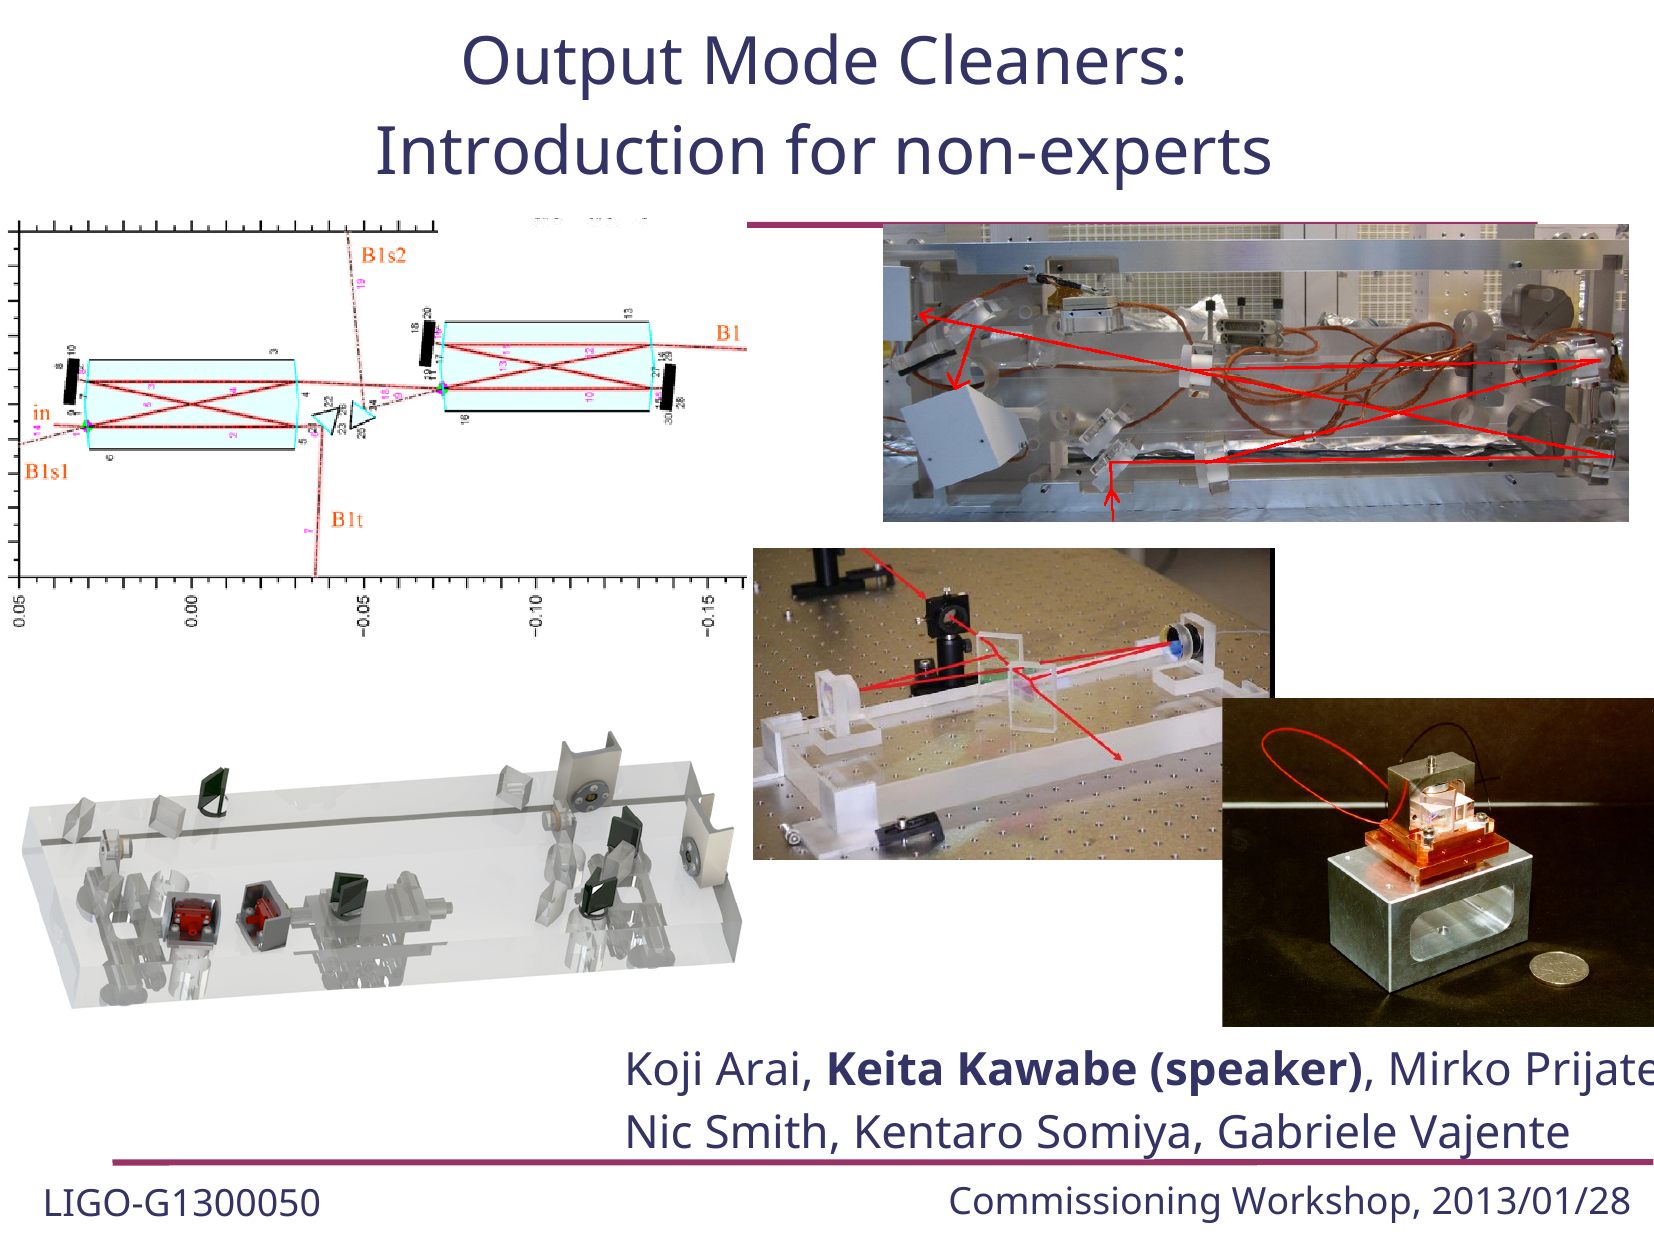

# Output Mode Cleaners: Introduction for non-experts
Koji Arai, Keita Kawabe (speaker), Mirko Prijatelj,
Nic Smith, Kentaro Somiya, Gabriele Vajente